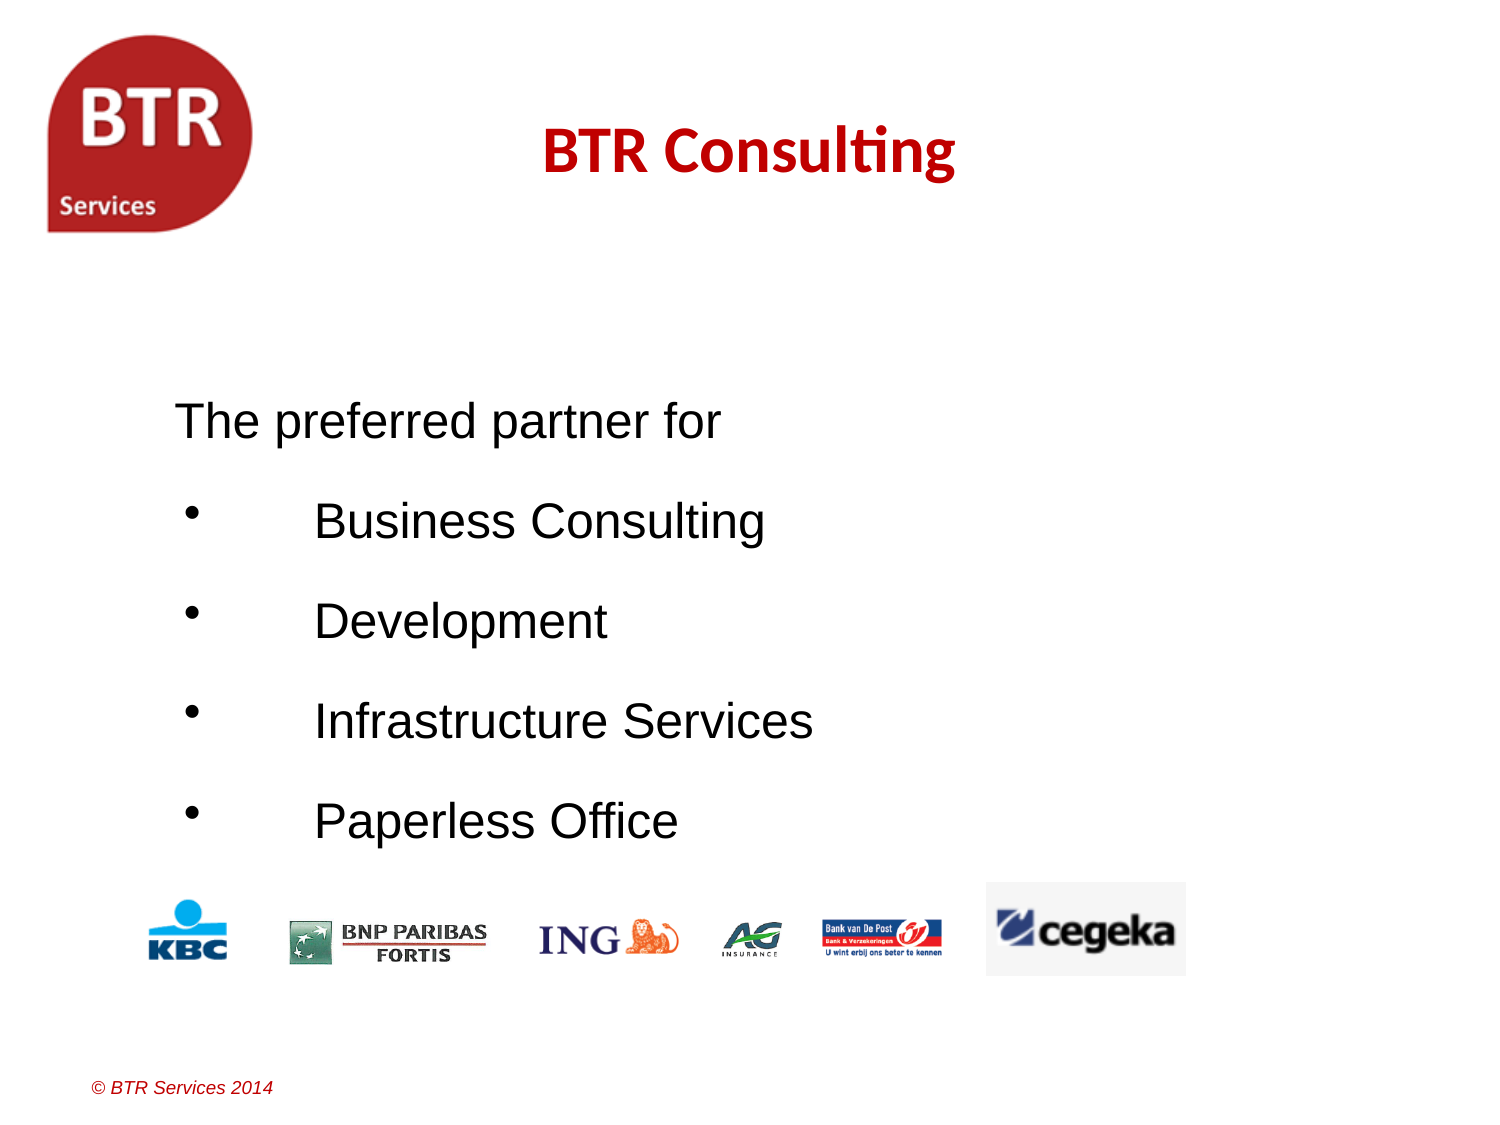

BTR Consulting
# The preferred partner for
	Business Consulting
	Development
	Infrastructure Services
	Paperless Office